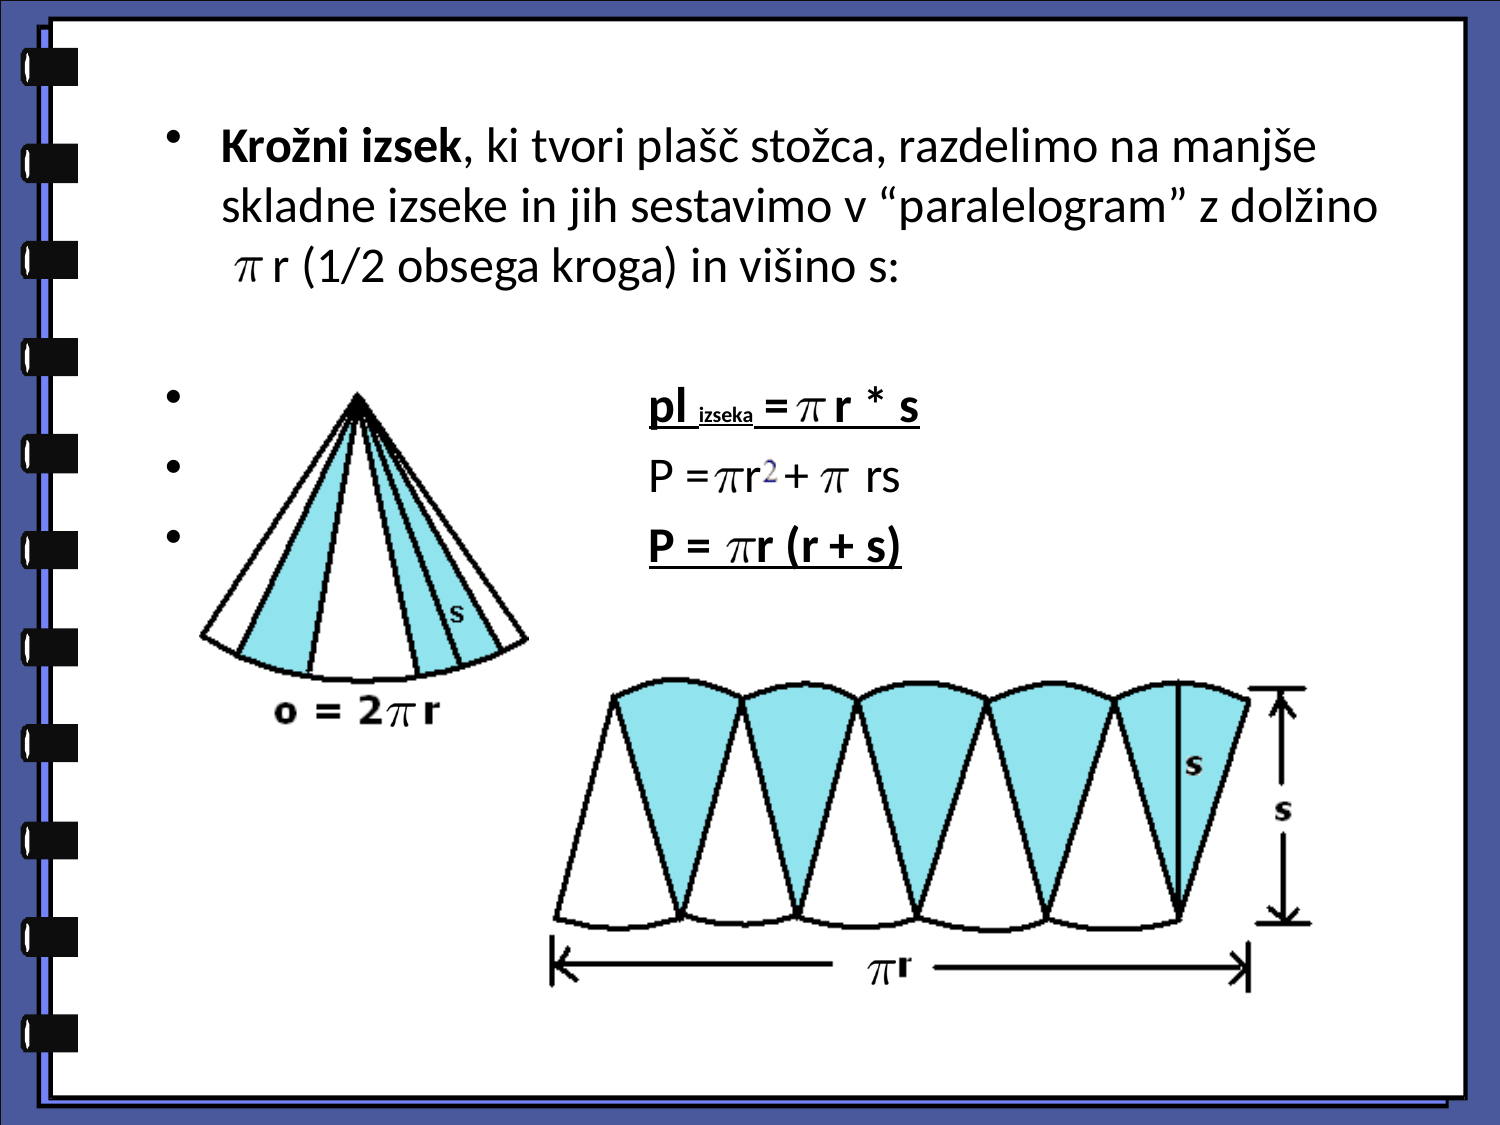

#
Krožni izsek, ki tvori plašč stožca, razdelimo na manjše skladne izseke in jih sestavimo v “paralelogram” z dolžino r r (1/2 obsega kroga) in višino s:
 pl izseka = r * s
 P = r + rs
 P = r (r + s)